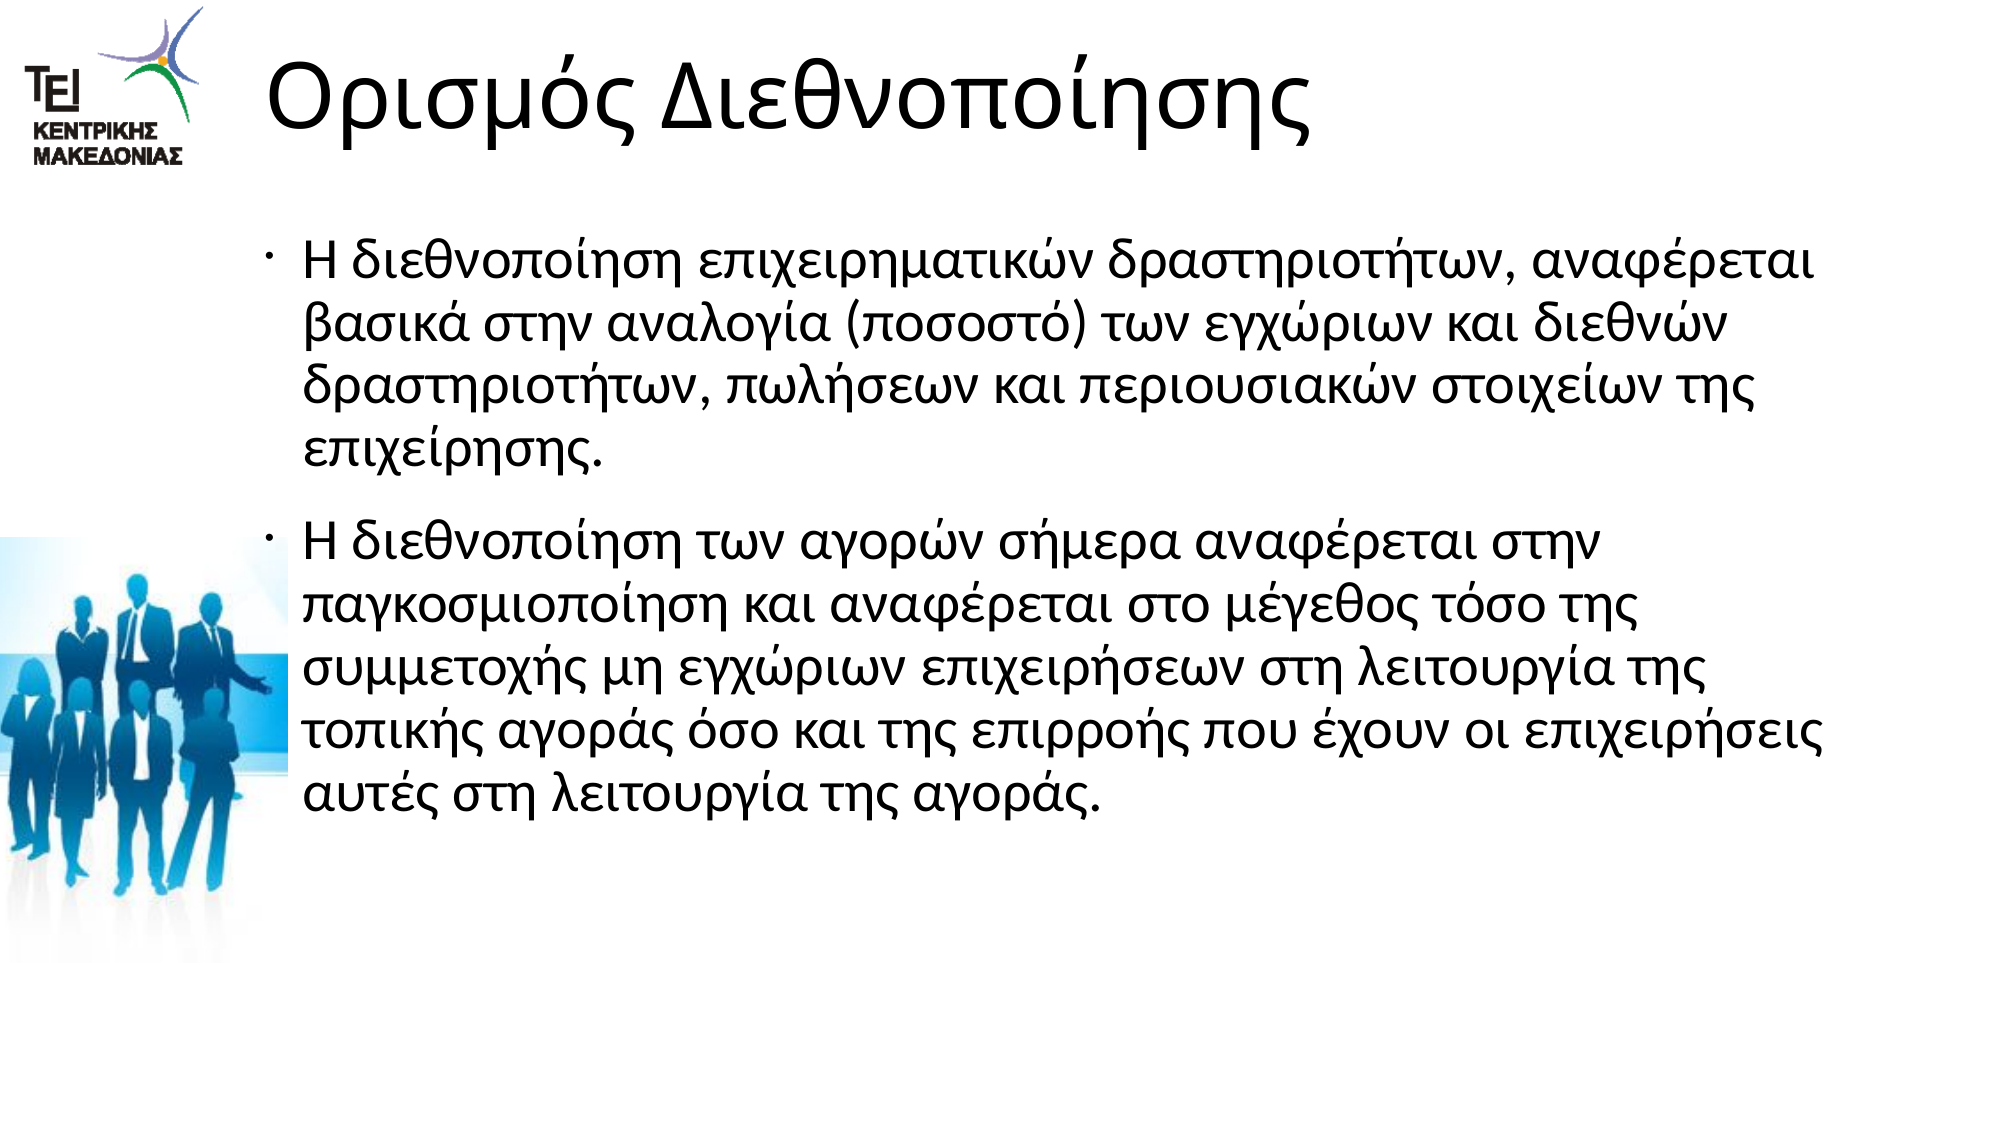

# Ορισμός Διεθνοποίησης
Η διεθνοποίηση επιχειρηματικών δραστηριοτήτων, αναφέρεται βασικά στην αναλογία (ποσοστό) των εγχώριων και διεθνών δραστηριοτήτων, πωλήσεων και περιουσιακών στοιχείων της επιχείρησης.
Η διεθνοποίηση των αγορών σήμερα αναφέρεται στην παγκοσμιοποίηση και αναφέρεται στο μέγεθος τόσο της συμμετοχής µη εγχώριων επιχειρήσεων στη λειτουργία της τοπικής αγοράς όσο και της επιρροής που έχουν οι επιχειρήσεις αυτές στη λειτουργία της αγοράς.